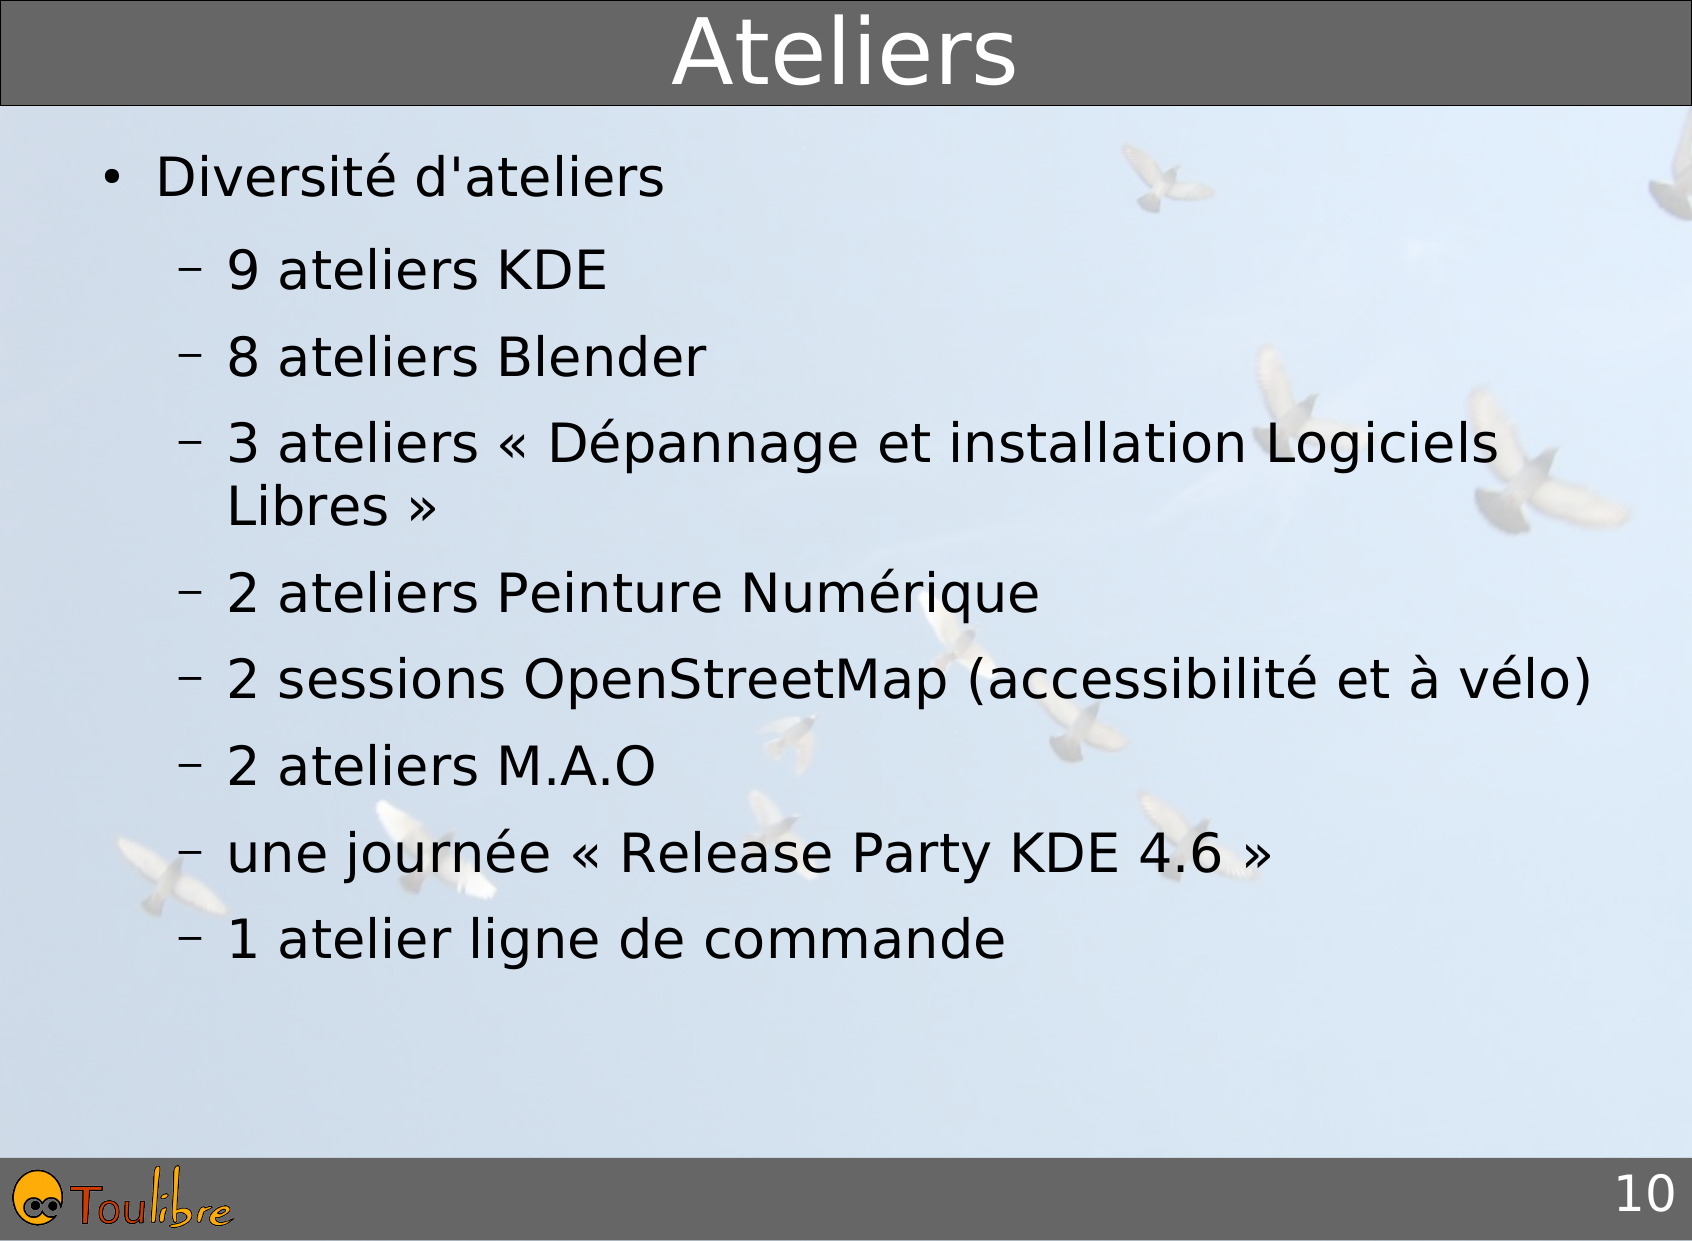

# Ateliers
Diversité d'ateliers
9 ateliers KDE
8 ateliers Blender
3 ateliers « Dépannage et installation Logiciels Libres »
2 ateliers Peinture Numérique
2 sessions OpenStreetMap (accessibilité et à vélo)
2 ateliers M.A.O
une journée « Release Party KDE 4.6 »
1 atelier ligne de commande